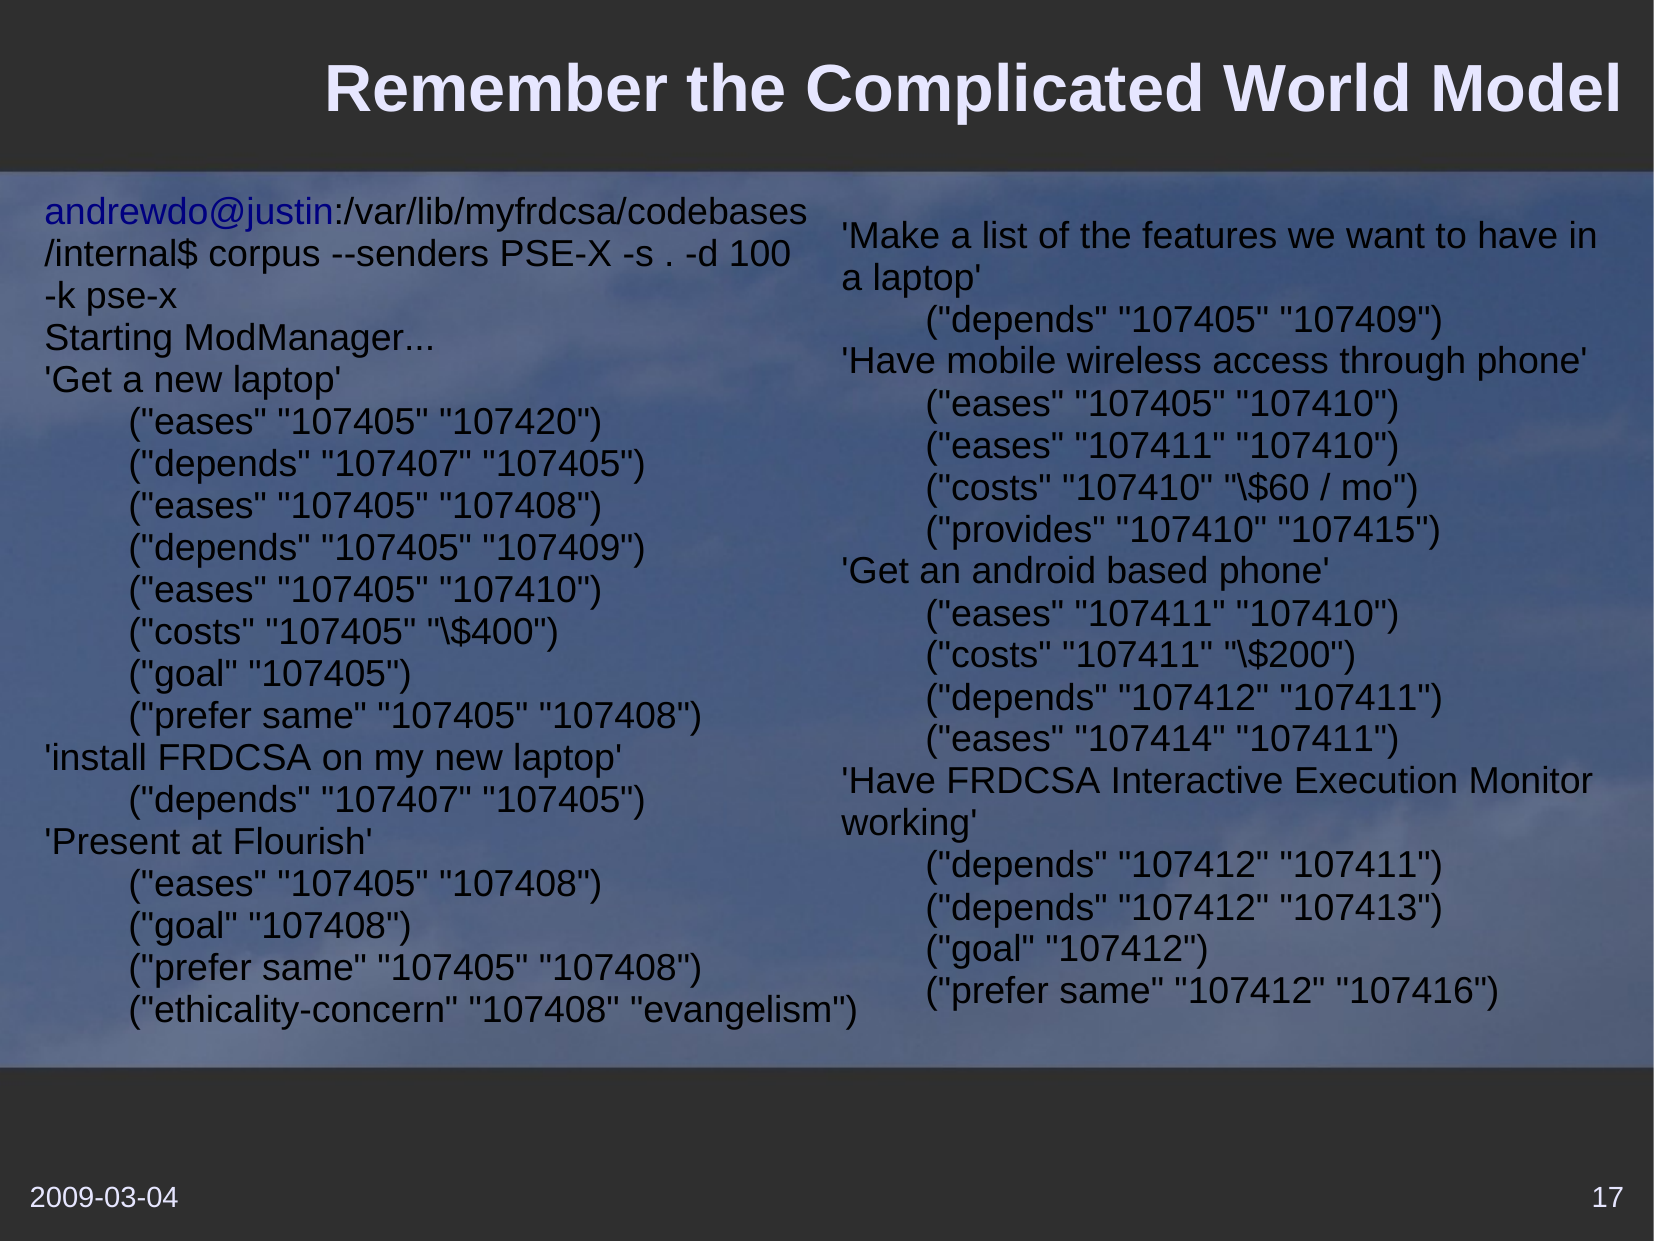

# Remember the Complicated World Model
andrewdo@justin:/var/lib/myfrdcsa/codebases
/internal$ corpus --senders PSE-X -s . -d 100
-k pse-x
Starting ModManager...
'Get a new laptop'
 ("eases" "107405" "107420")
 ("depends" "107407" "107405")
 ("eases" "107405" "107408")
 ("depends" "107405" "107409")
 ("eases" "107405" "107410")
 ("costs" "107405" "\$400")
 ("goal" "107405")
 ("prefer same" "107405" "107408")
'install FRDCSA on my new laptop'
 ("depends" "107407" "107405")
'Present at Flourish'
 ("eases" "107405" "107408")
 ("goal" "107408")
 ("prefer same" "107405" "107408")
 ("ethicality-concern" "107408" "evangelism")
'Make a list of the features we want to have in a laptop'
 ("depends" "107405" "107409")
'Have mobile wireless access through phone'
 ("eases" "107405" "107410")
 ("eases" "107411" "107410")
 ("costs" "107410" "\$60 / mo")
 ("provides" "107410" "107415")
'Get an android based phone'
 ("eases" "107411" "107410")
 ("costs" "107411" "\$200")
 ("depends" "107412" "107411")
 ("eases" "107414" "107411")
'Have FRDCSA Interactive Execution Monitor working'
 ("depends" "107412" "107411")
 ("depends" "107412" "107413")
 ("goal" "107412")
 ("prefer same" "107412" "107416")
2009-03-04
17